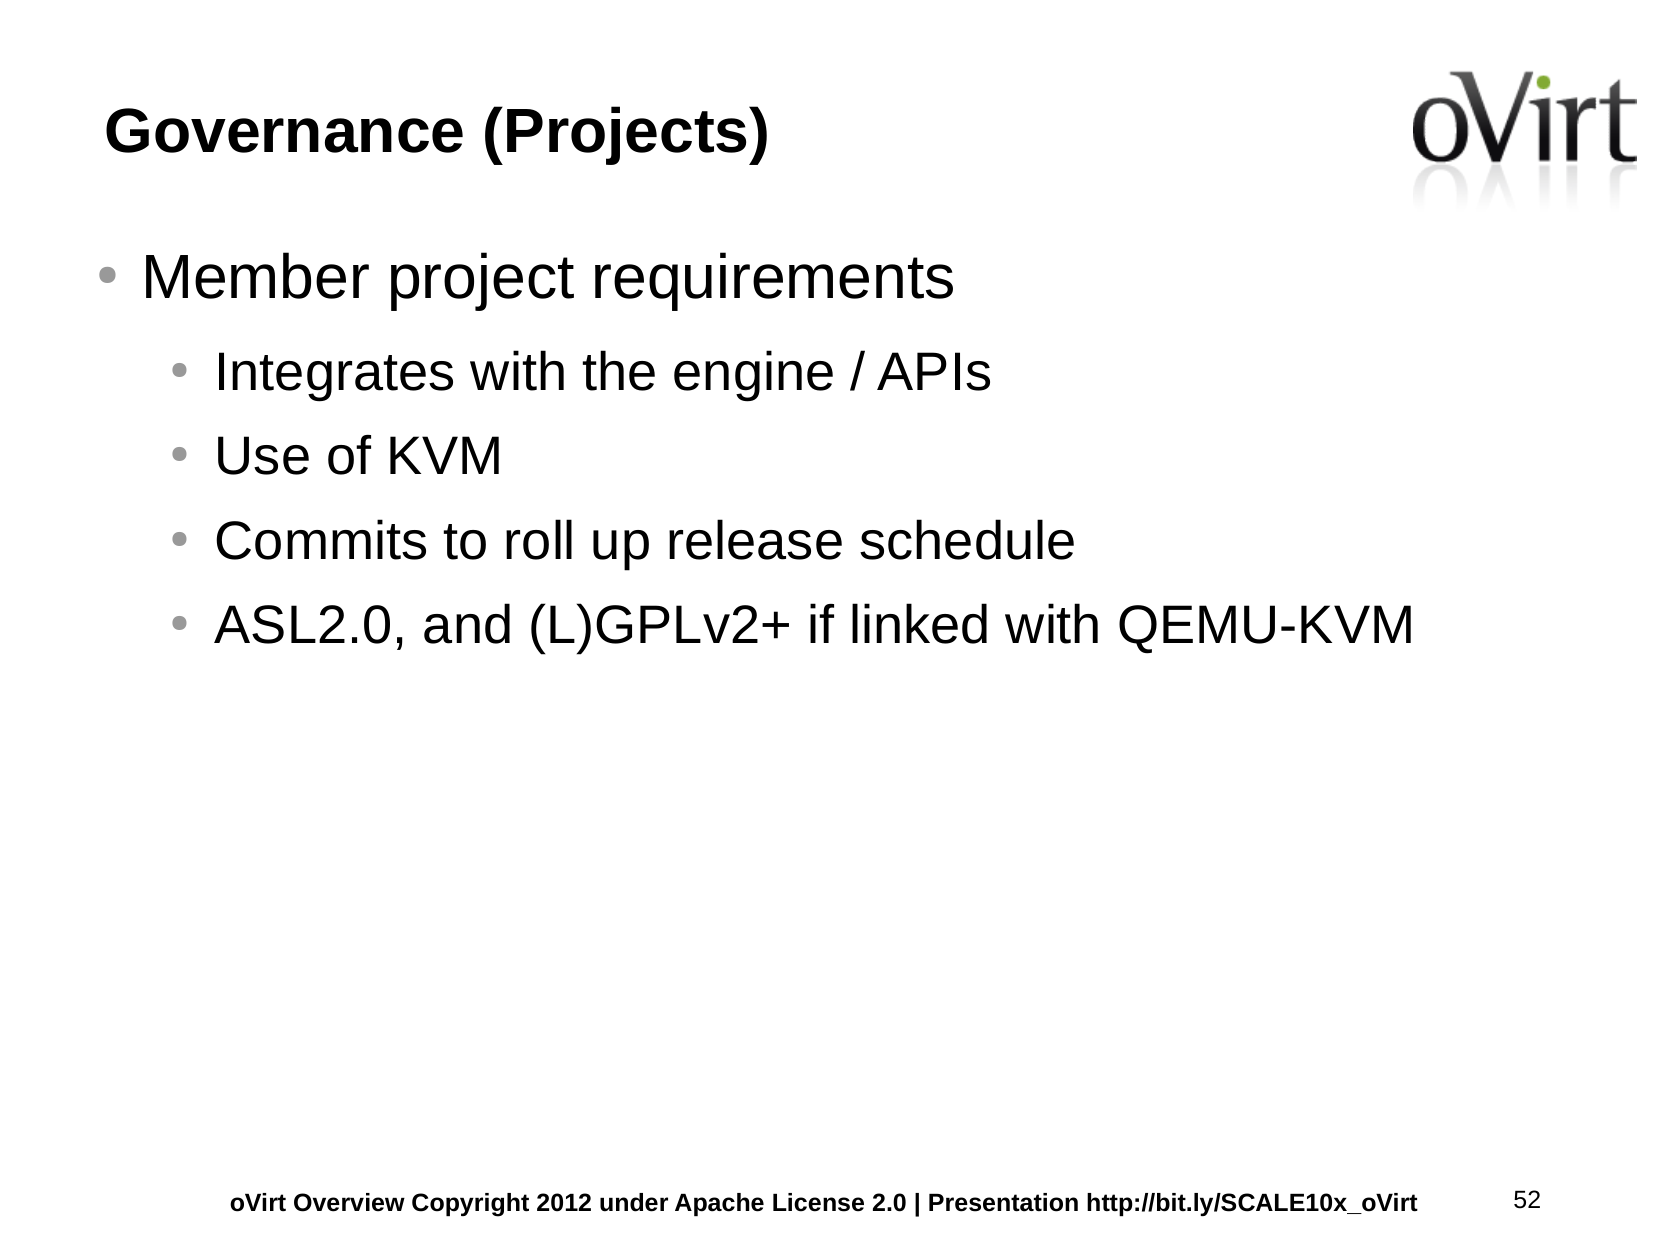

# Governance (Projects)
Member project requirements
Integrates with the engine / APIs
Use of KVM
Commits to roll up release schedule
ASL2.0, and (L)GPLv2+ if linked with QEMU-KVM